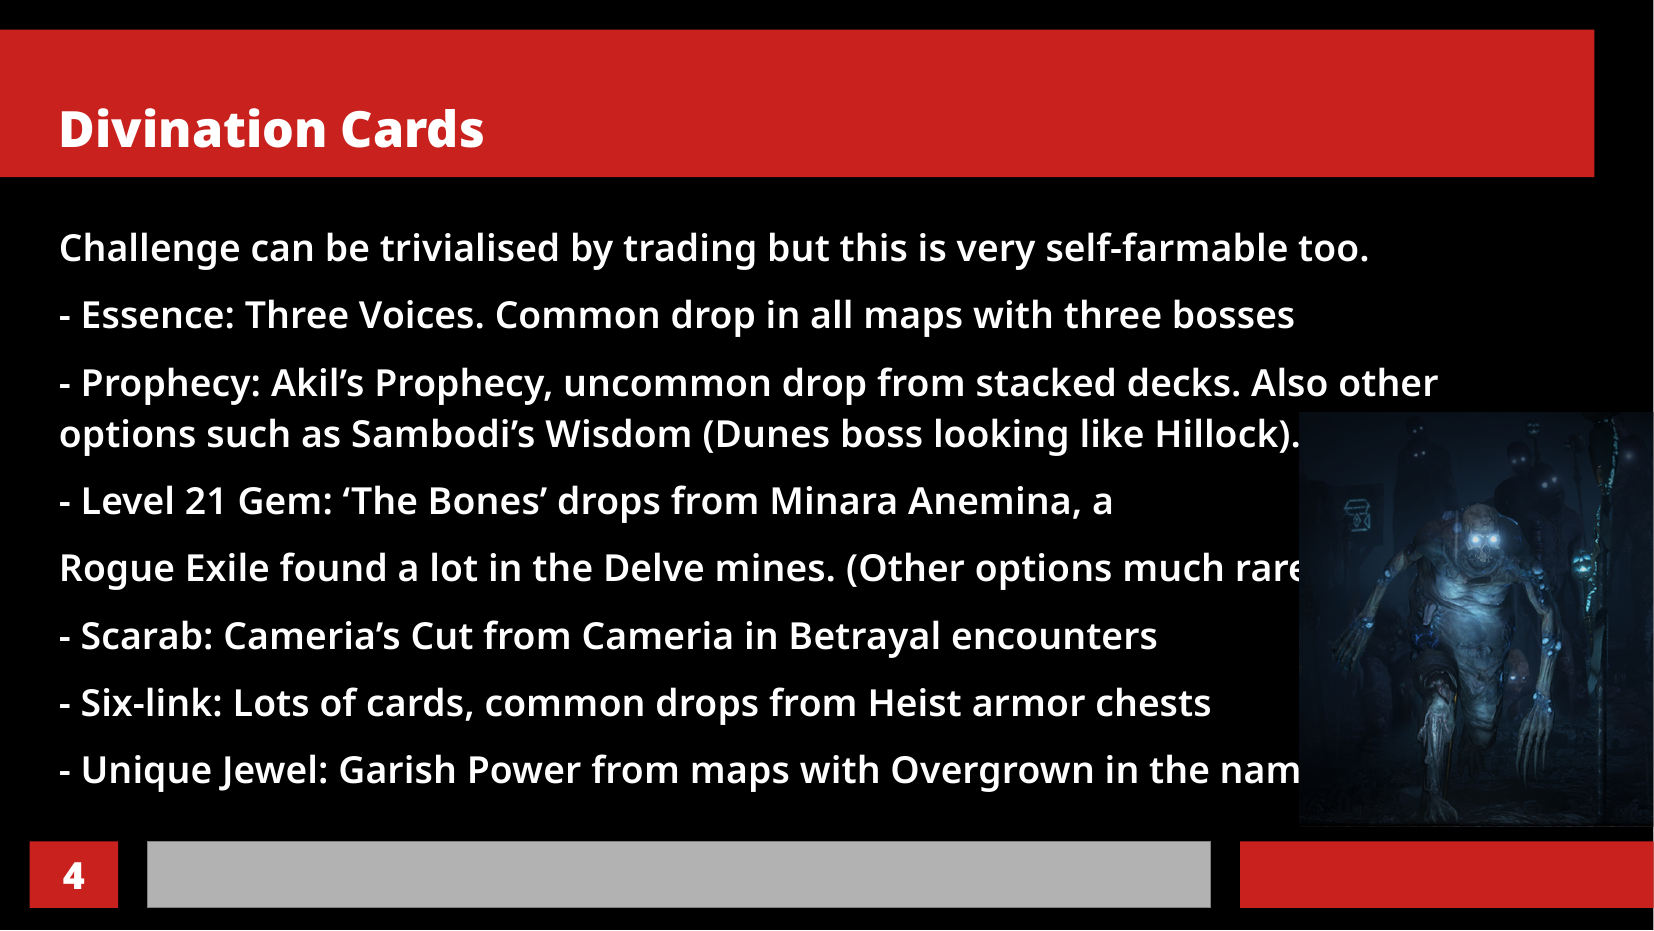

# Divination Cards
Challenge can be trivialised by trading but this is very self-farmable too.
- Essence: Three Voices. Common drop in all maps with three bosses
- Prophecy: Akil’s Prophecy, uncommon drop from stacked decks. Also other options such as Sambodi’s Wisdom (Dunes boss looking like Hillock).
- Level 21 Gem: ‘The Bones’ drops from Minara Anemina, a
Rogue Exile found a lot in the Delve mines. (Other options much rarer)
- Scarab: Cameria’s Cut from Cameria in Betrayal encounters
- Six-link: Lots of cards, common drops from Heist armor chests
- Unique Jewel: Garish Power from maps with Overgrown in the name
4